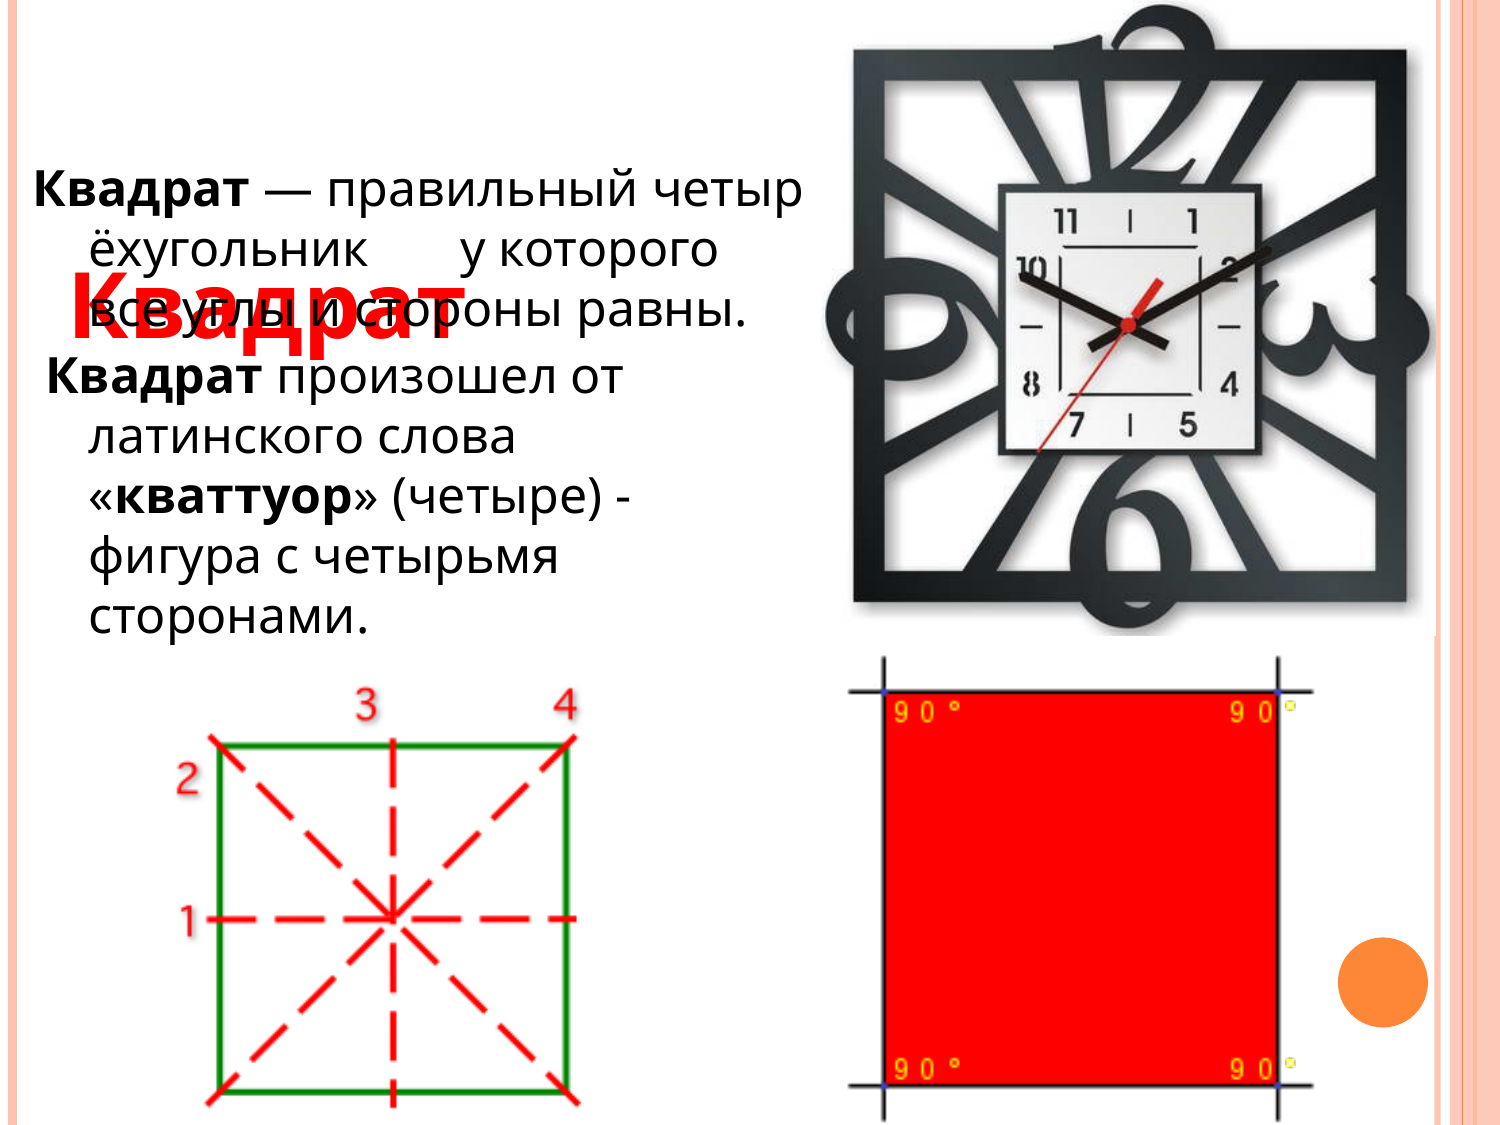

# Квадрат
Квадрат — правильный четырёхугольник у которого все углы и стороны равны.
 Квадрат произошел от латинского слова «кваттуор» (четыре) - фигура с четырьмя сторонами.